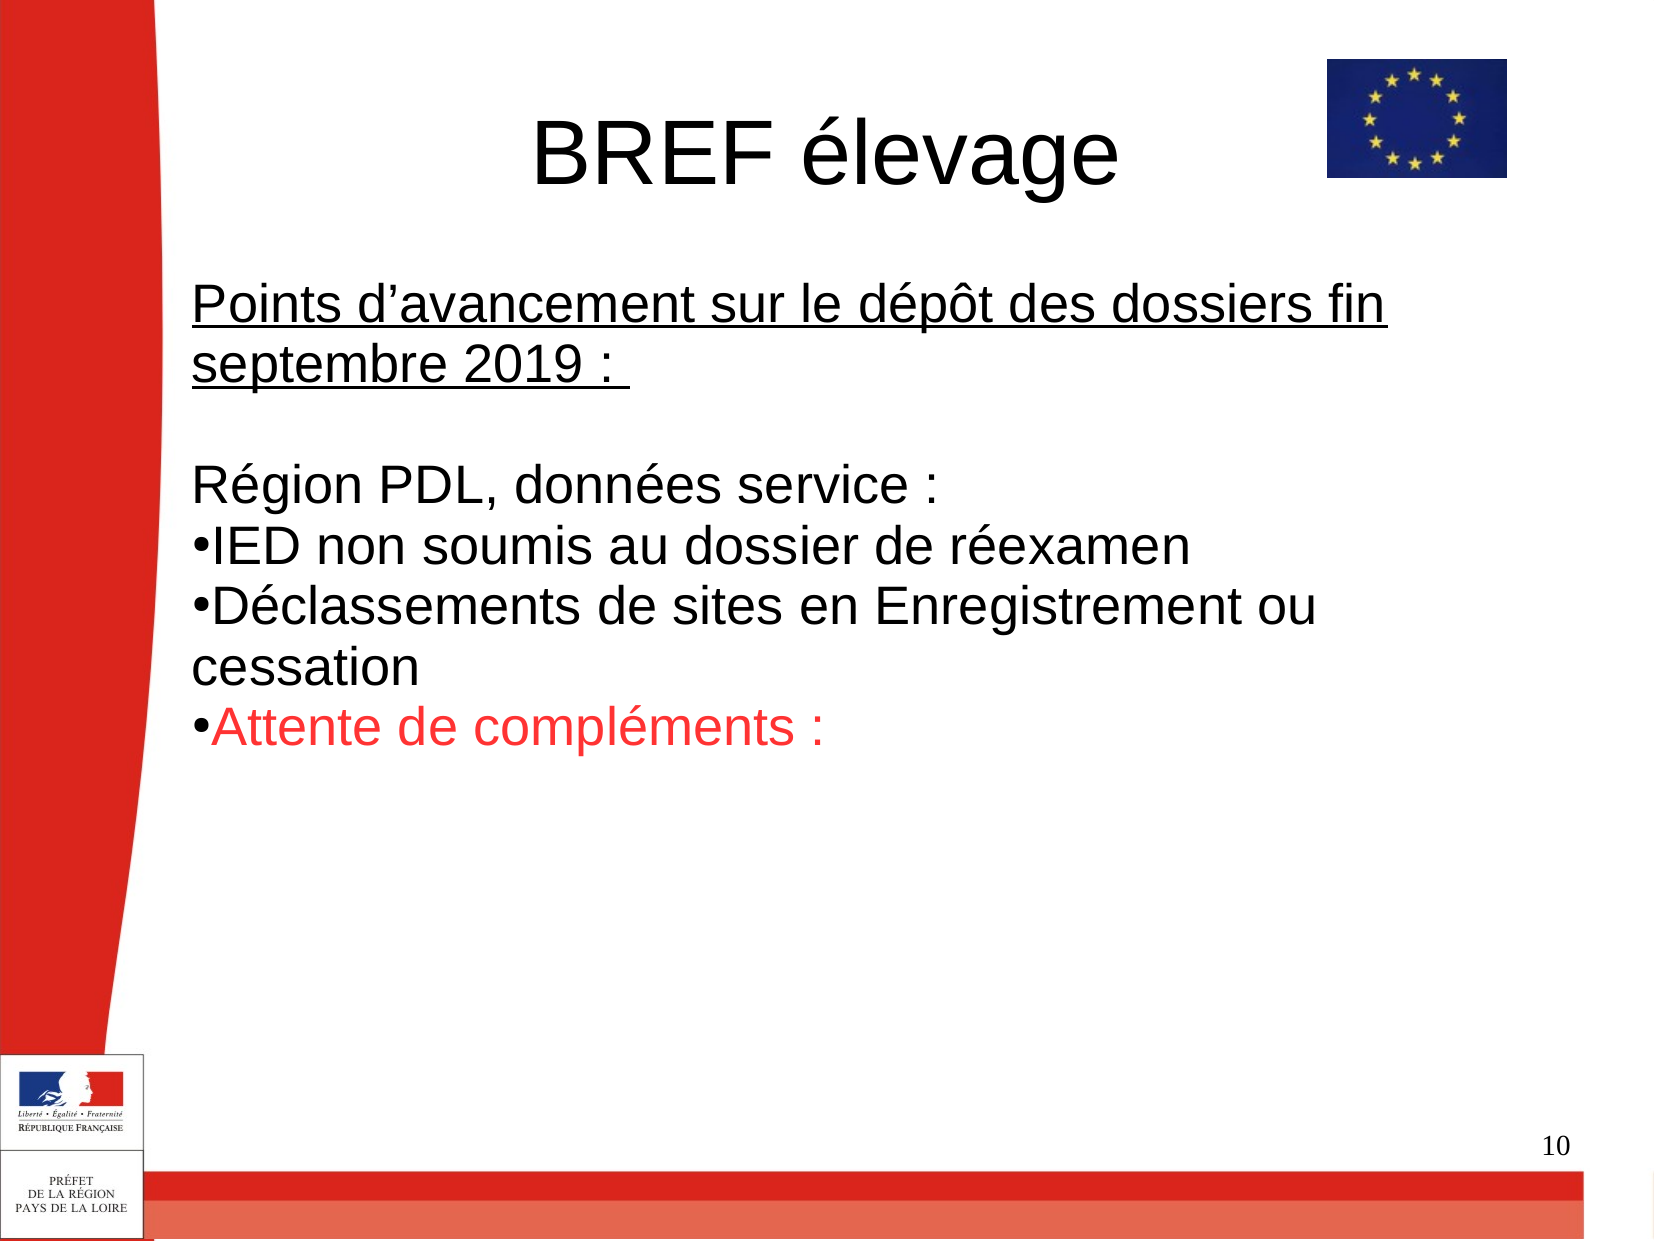

# BREF élevage
Points d’avancement sur le dépôt des dossiers fin septembre 2019 :
Région PDL, données service :
IED non soumis au dossier de réexamen
Déclassements de sites en Enregistrement ou cessation
Attente de compléments :
10